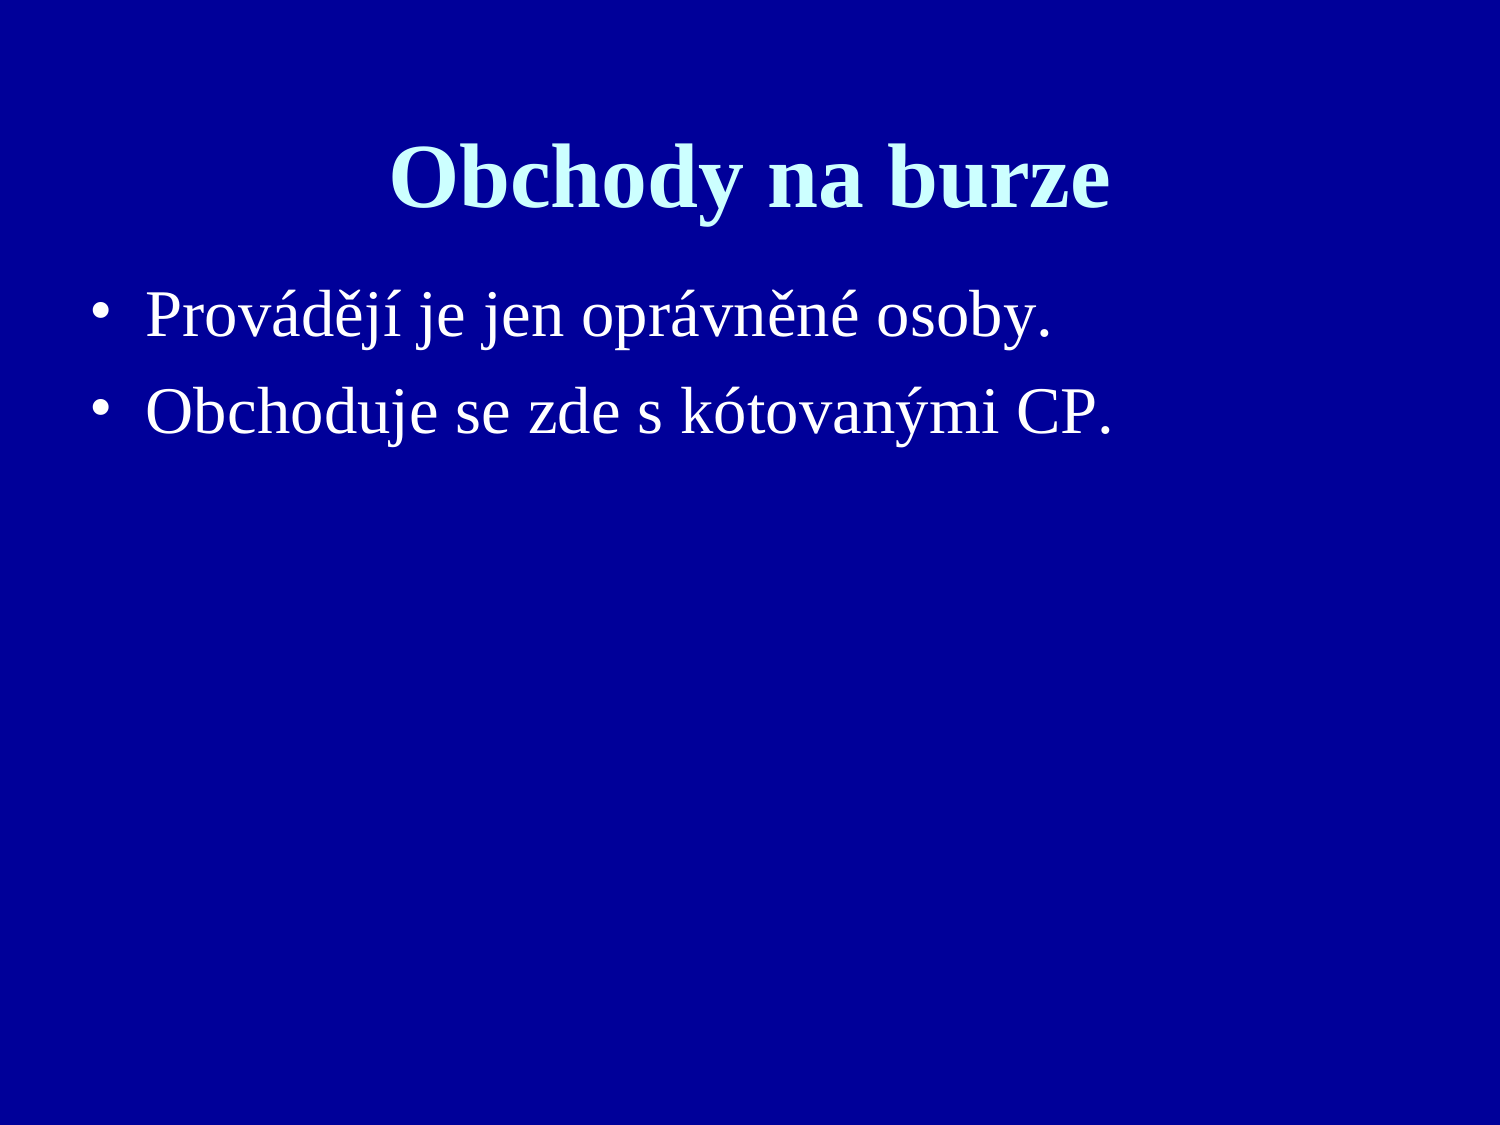

# Obchody na burze
Provádějí je jen oprávněné osoby.
Obchoduje se zde s kótovanými CP.